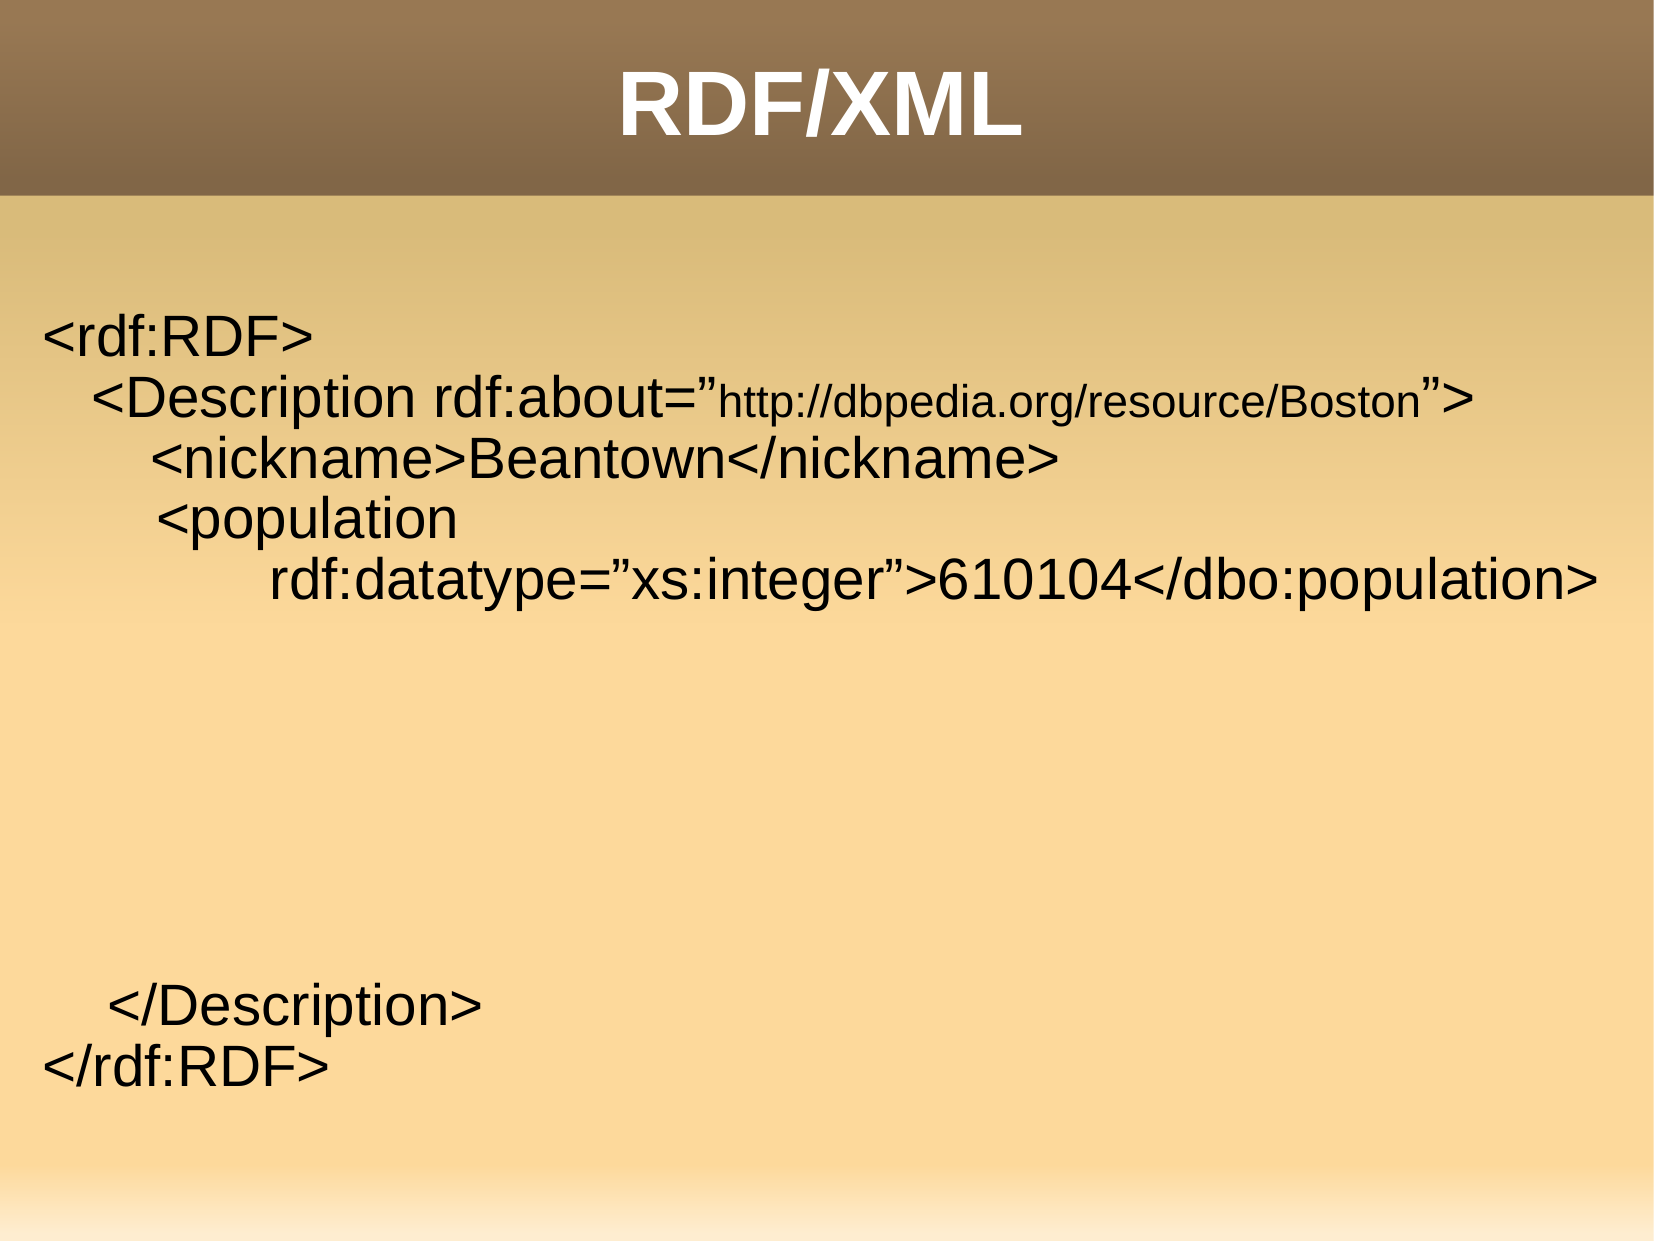

# RDF/XML
<rdf:RDF>
 <Description rdf:about=”http://dbpedia.org/resource/Boston”>
	 <nickname>Beantown</nickname>
 <population
 rdf:datatype=”xs:integer”>610104</dbo:population>
 </Description>
</rdf:RDF>